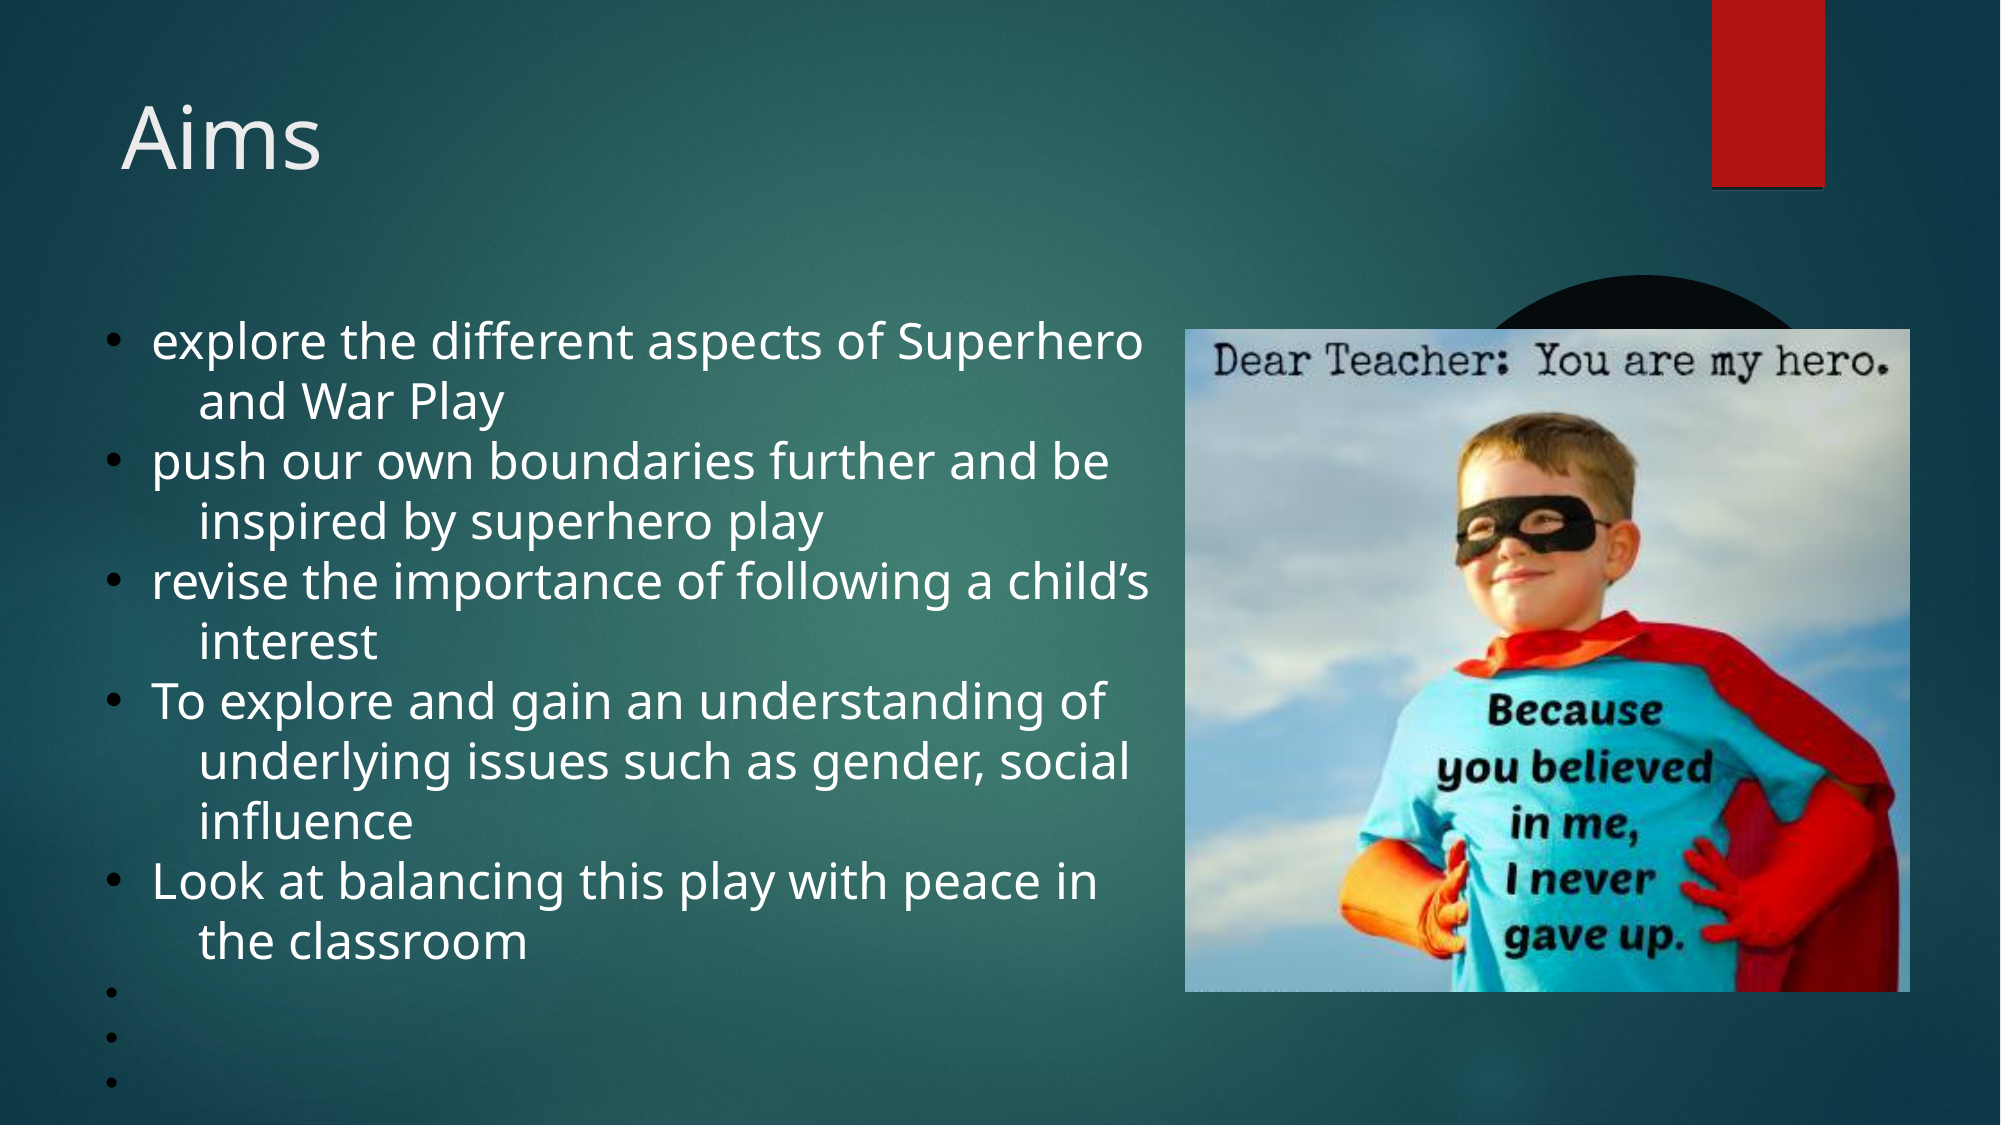

# Aims
explore the different aspects of Superhero and War Play
push our own boundaries further and be inspired by superhero play
revise the importance of following a child’s interest
To explore and gain an understanding of underlying issues such as gender, social influence
Look at balancing this play with peace in the classroom